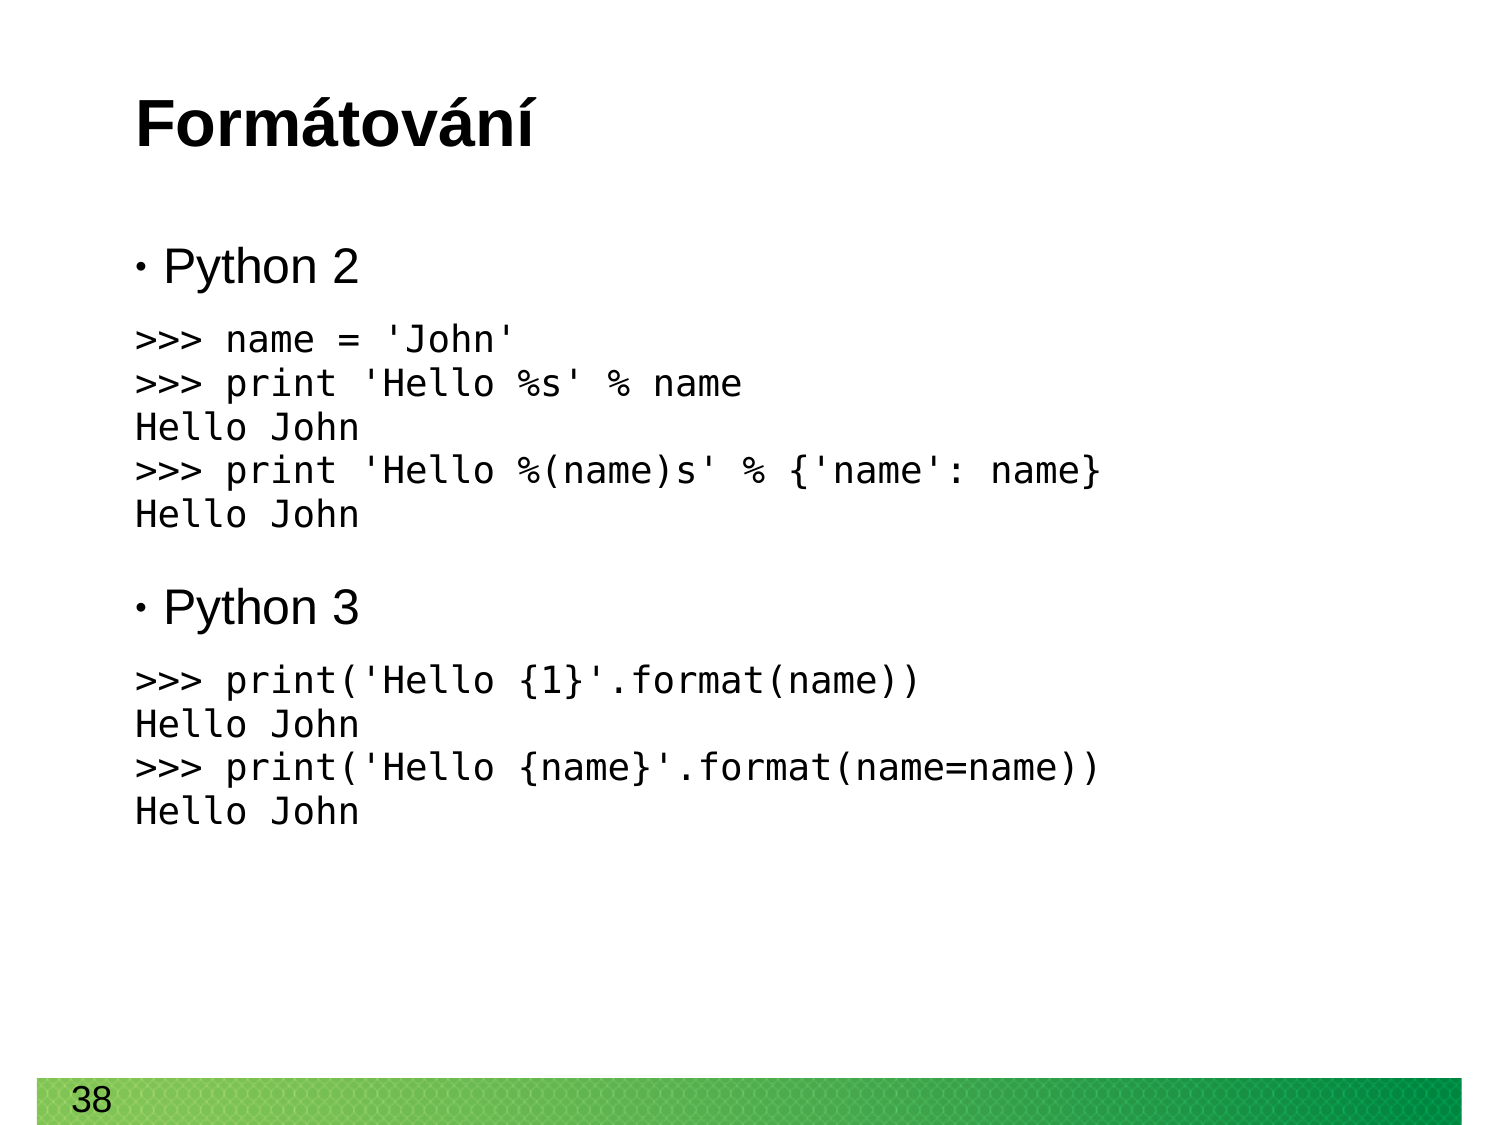

# Formátování
Python 2
>>> name = 'John'
>>> print 'Hello %s' % name
Hello John
>>> print 'Hello %(name)s' % {'name': name}
Hello John
Python 3
>>> print('Hello {1}'.format(name))
Hello John
>>> print('Hello {name}'.format(name=name))
Hello John